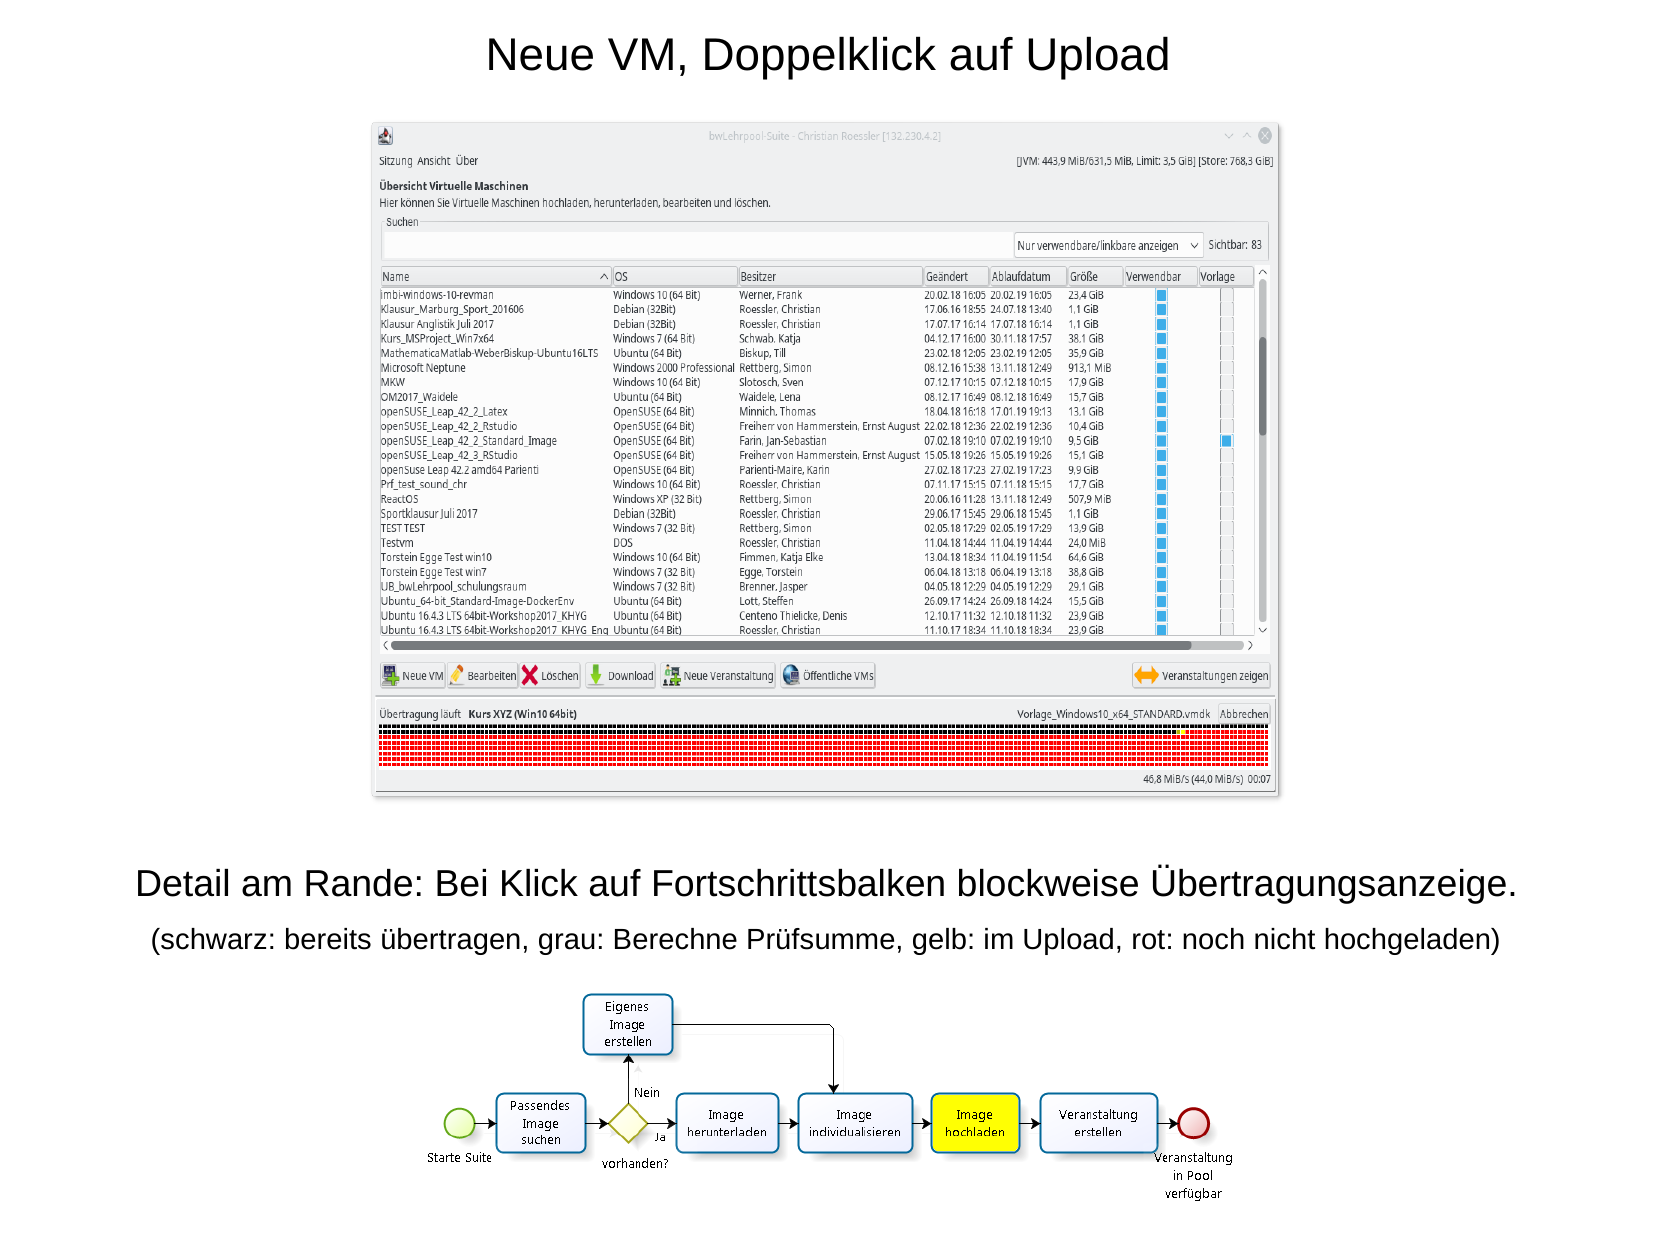

# Neue VM, Doppelklick auf Upload
Detail am Rande: Bei Klick auf Fortschrittsbalken blockweise Übertragungsanzeige.
(schwarz: bereits übertragen, grau: Berechne Prüfsumme, gelb: im Upload, rot: noch nicht hochgeladen)